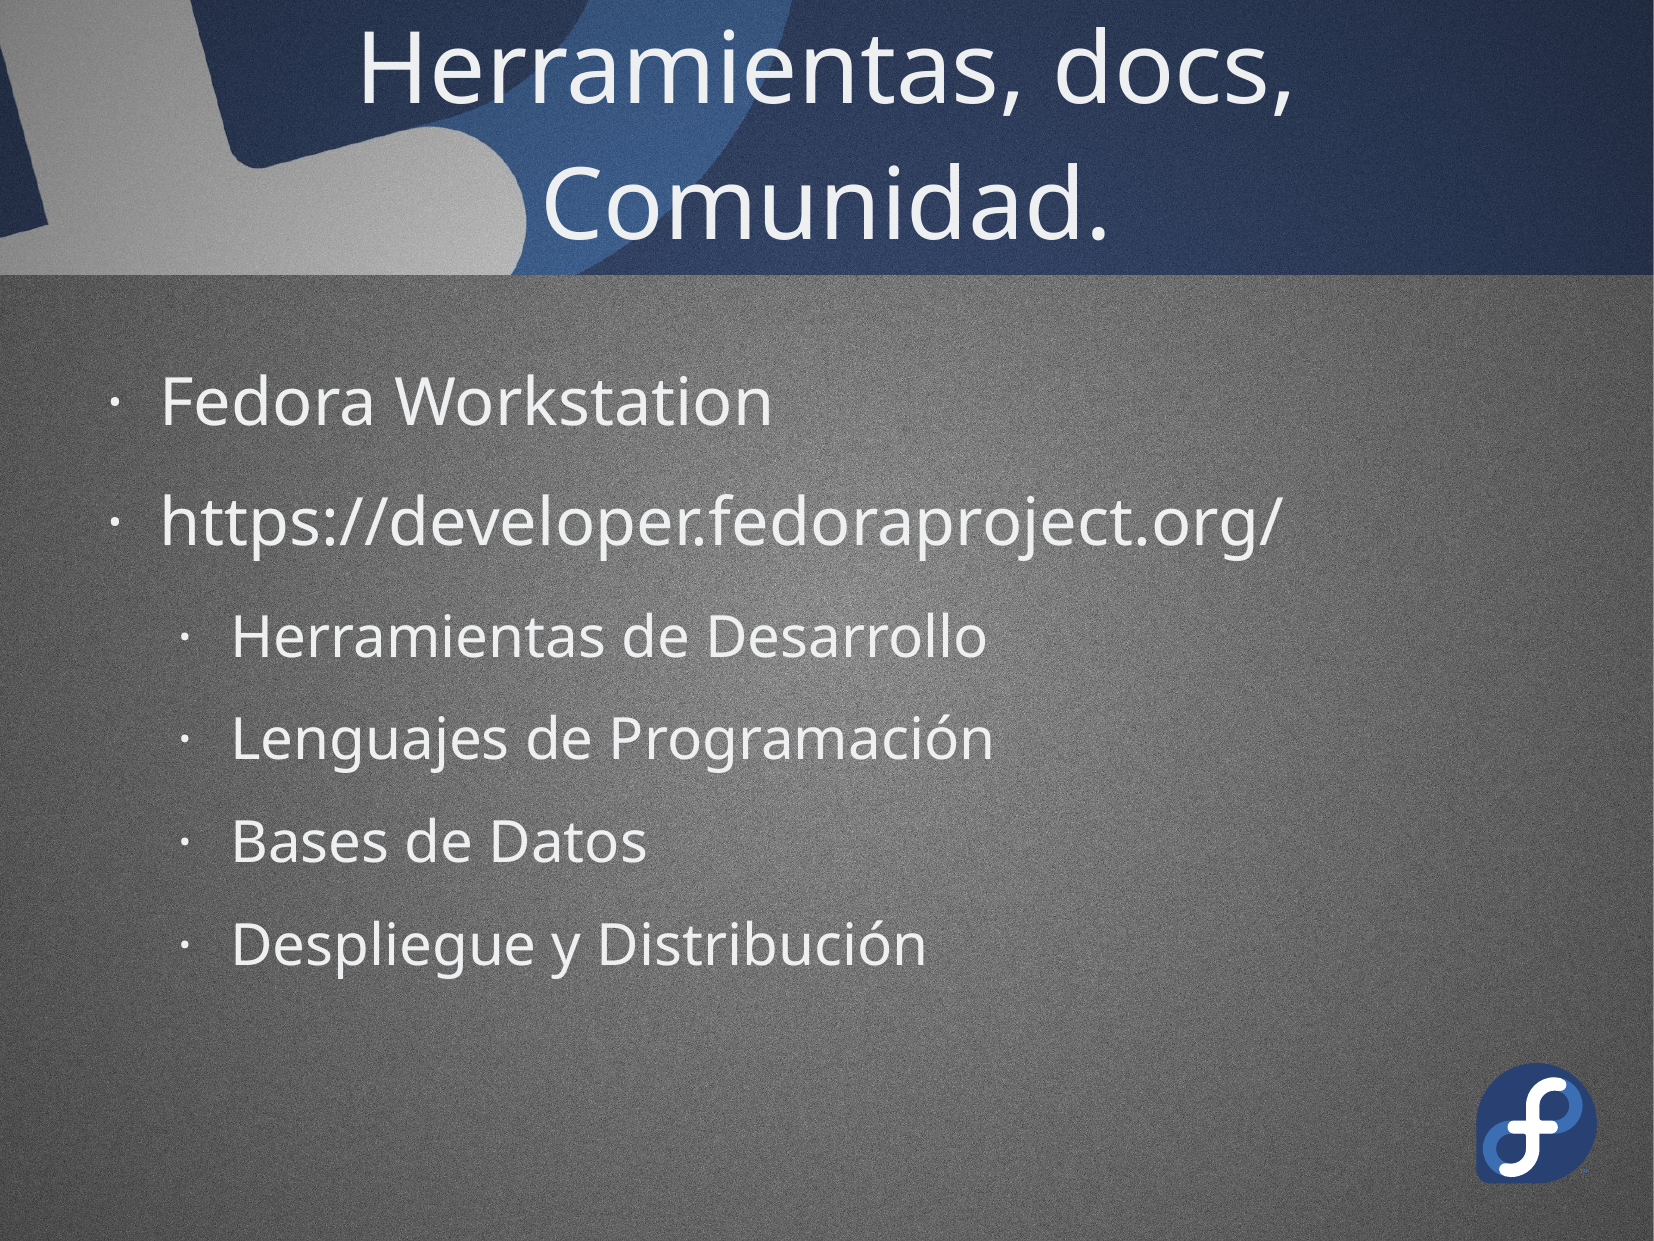

# Herramientas, docs, Comunidad.
Fedora Workstation
https://developer.fedoraproject.org/
Herramientas de Desarrollo
Lenguajes de Programación
Bases de Datos
Despliegue y Distribución